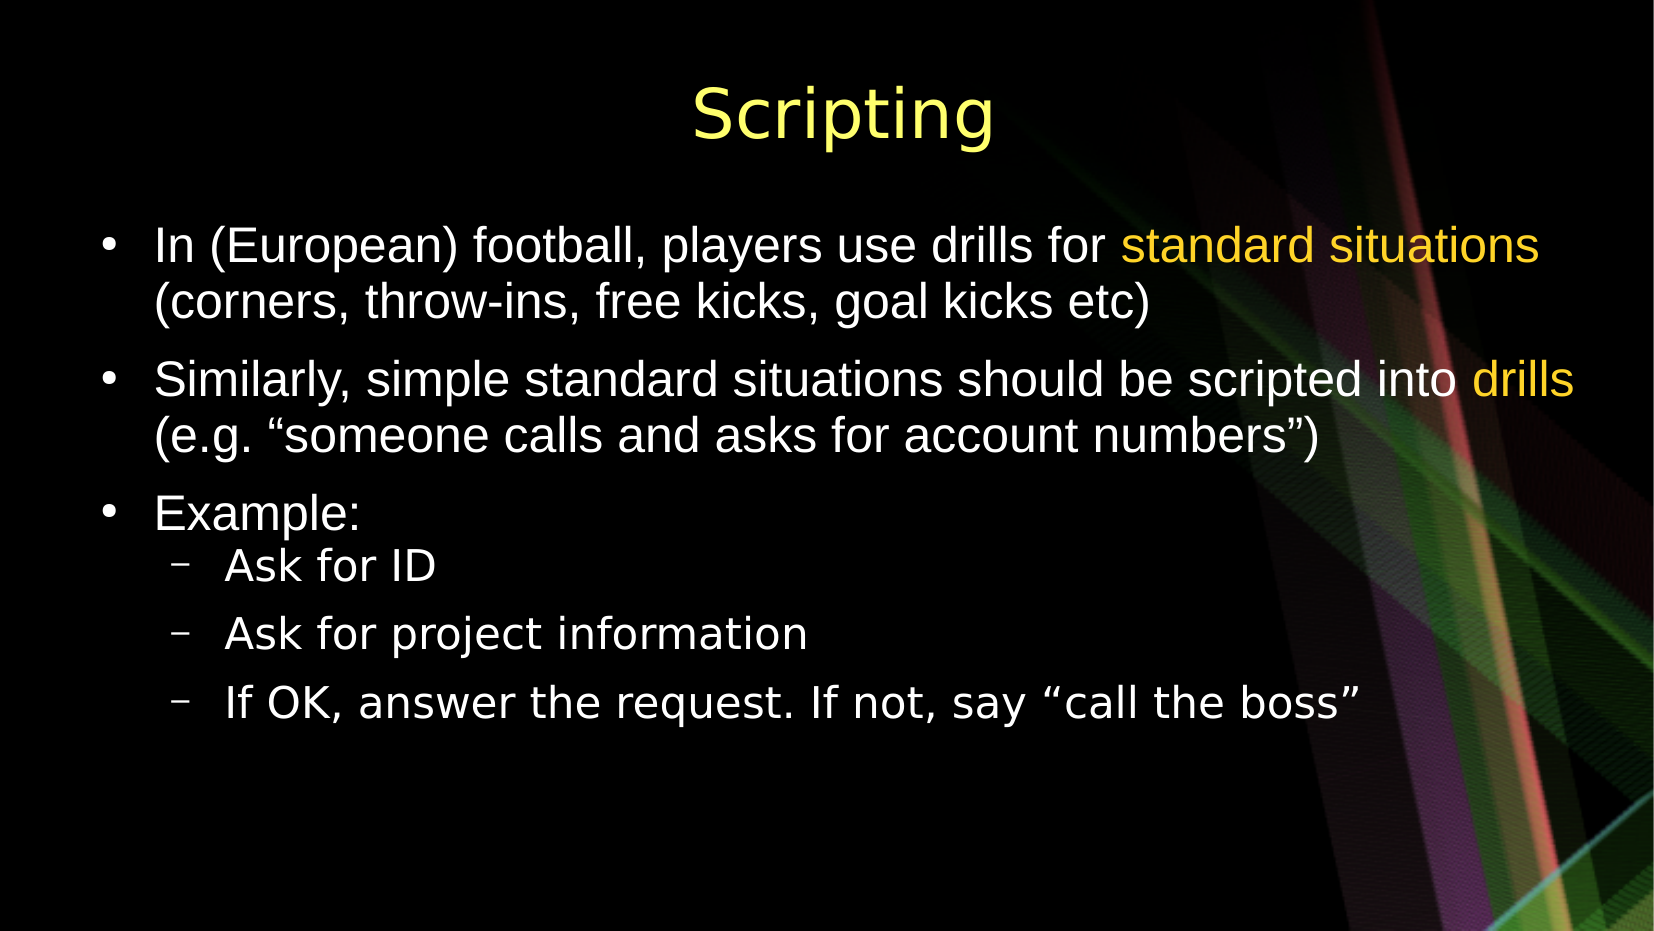

# Scripting
In (European) football, players use drills for standard situations (corners, throw-ins, free kicks, goal kicks etc)
Similarly, simple standard situations should be scripted into drills (e.g. “someone calls and asks for account numbers”)
Example:
Ask for ID
Ask for project information
If OK, answer the request. If not, say “call the boss”